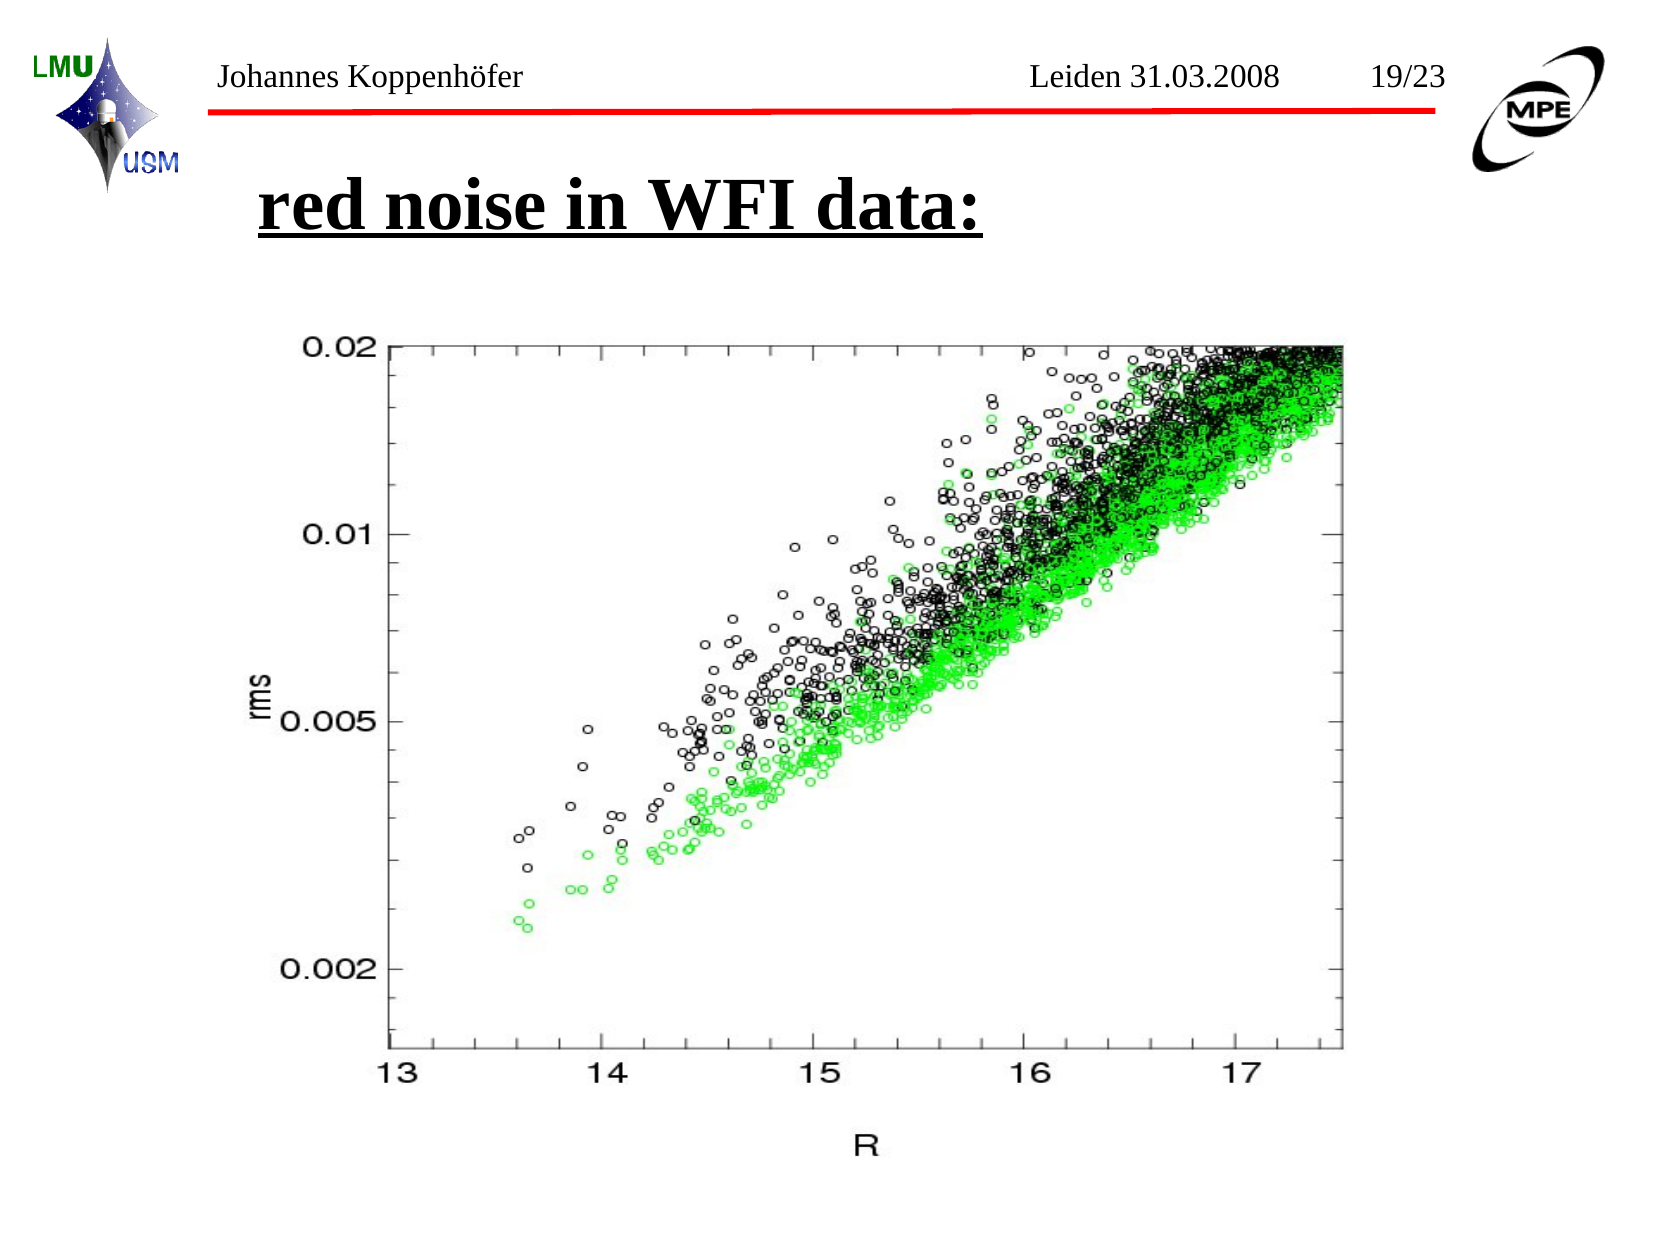

19/23
Johannes Koppenhöfer
Leiden 31.03.2008
red noise in WFI data: